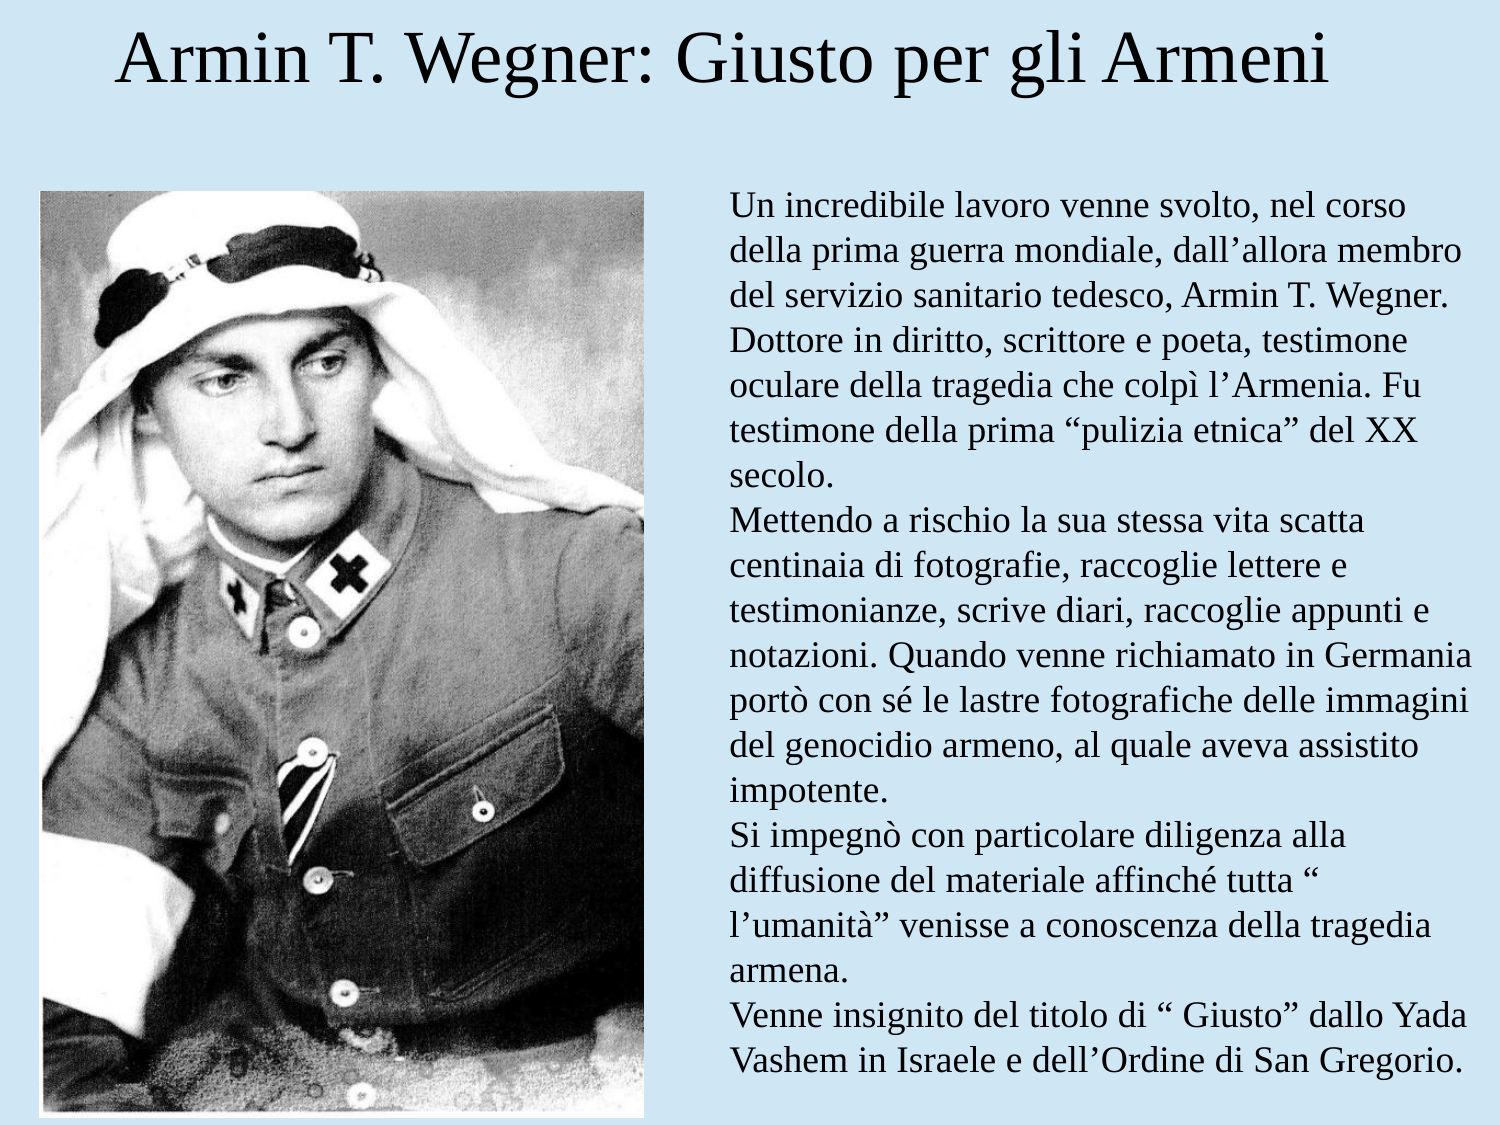

Armin T. Wegner: Giusto per gli Armeni
Un incredibile lavoro venne svolto, nel corso della prima guerra mondiale, dall’allora membro del servizio sanitario tedesco, Armin T. Wegner. Dottore in diritto, scrittore e poeta, testimone oculare della tragedia che colpì l’Armenia. Fu testimone della prima “pulizia etnica” del XX secolo.
Mettendo a rischio la sua stessa vita scatta centinaia di fotografie, raccoglie lettere e testimonianze, scrive diari, raccoglie appunti e notazioni. Quando venne richiamato in Germania portò con sé le lastre fotografiche delle immagini del genocidio armeno, al quale aveva assistito impotente.
Si impegnò con particolare diligenza alla diffusione del materiale affinché tutta “ l’umanità” venisse a conoscenza della tragedia armena.
Venne insignito del titolo di “ Giusto” dallo Yada Vashem in Israele e dell’Ordine di San Gregorio.